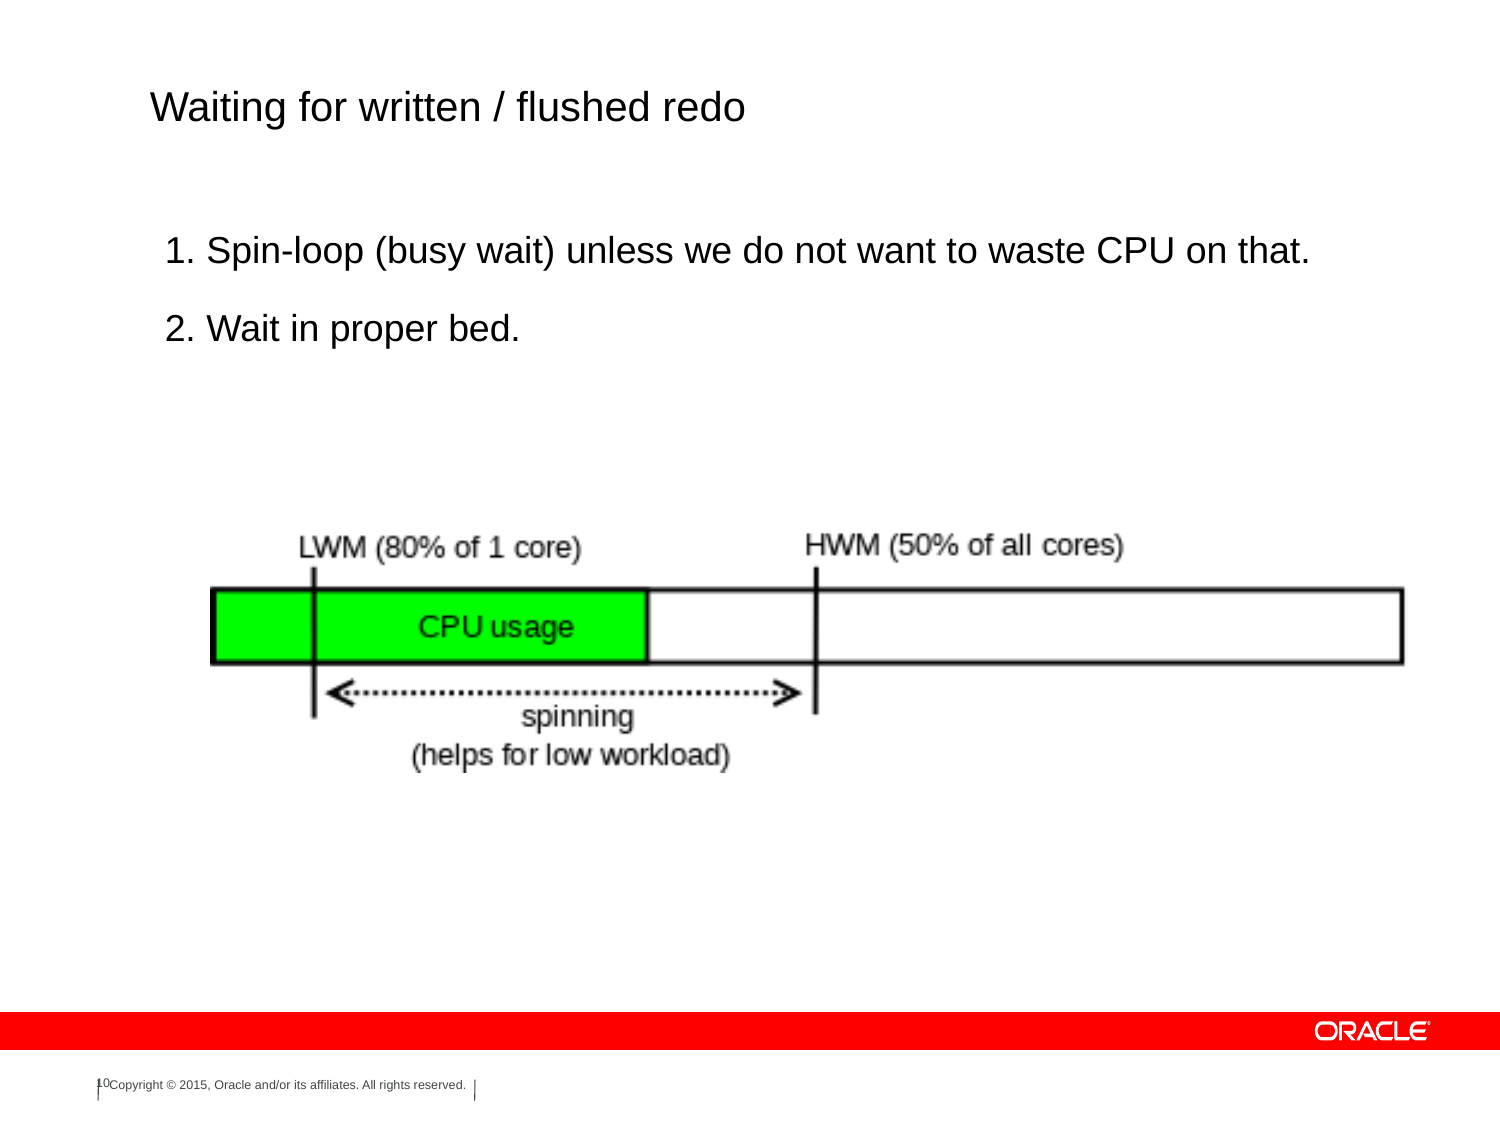

Waiting for written / flushed redo
	1. Spin-loop (busy wait) unless we do not want to waste CPU on that.
	2. Wait in proper bed.